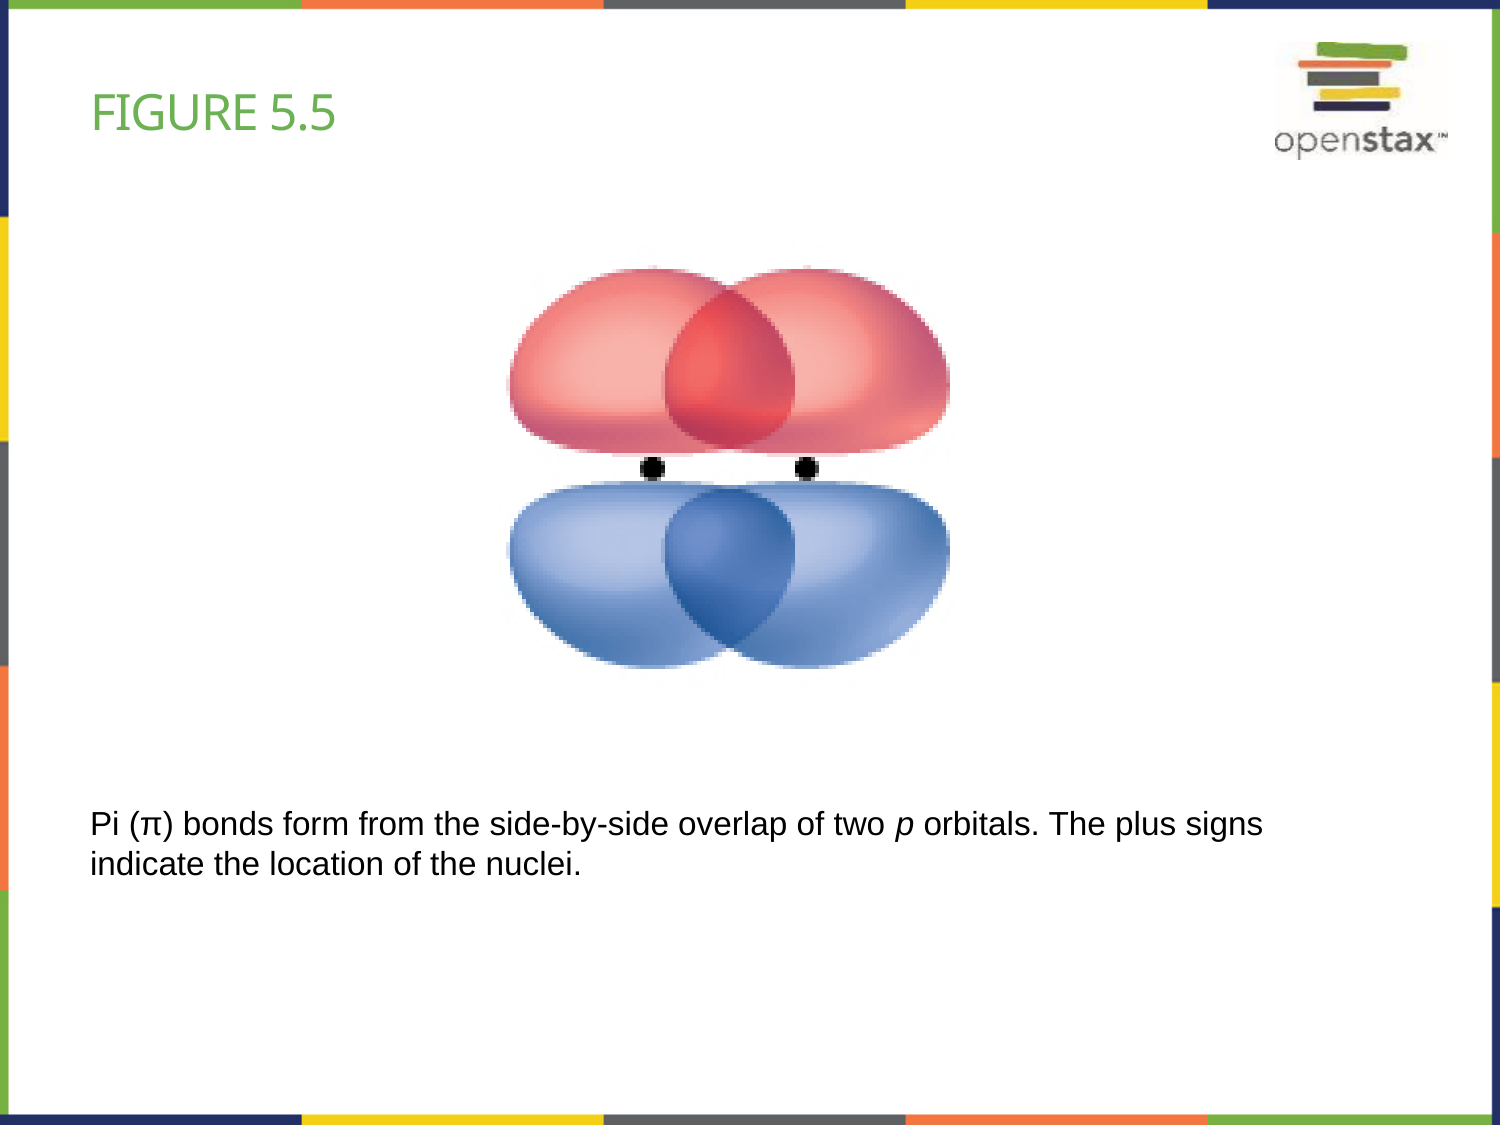

# Figure 5.5
Pi (π) bonds form from the side-by-side overlap of two p orbitals. The plus signs indicate the location of the nuclei.